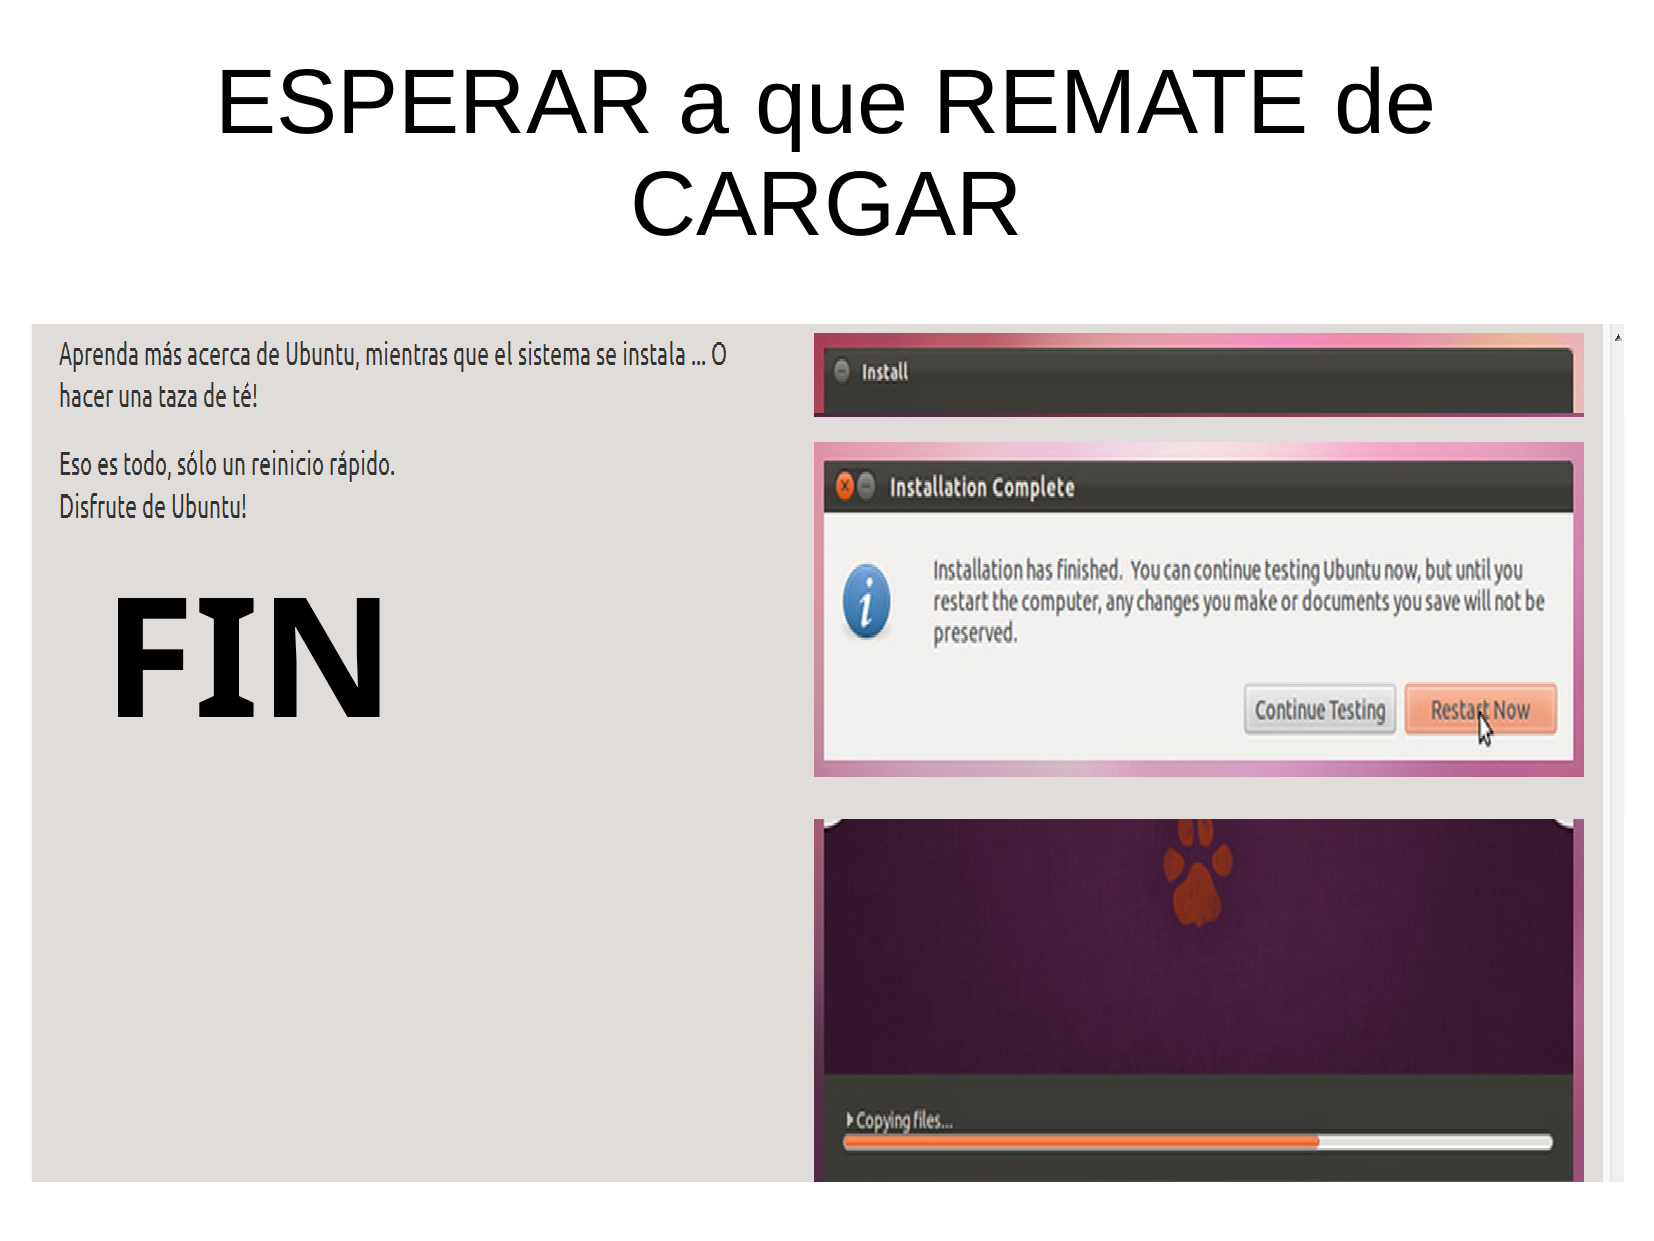

# ESPERAR a que REMATE de CARGAR
FIN